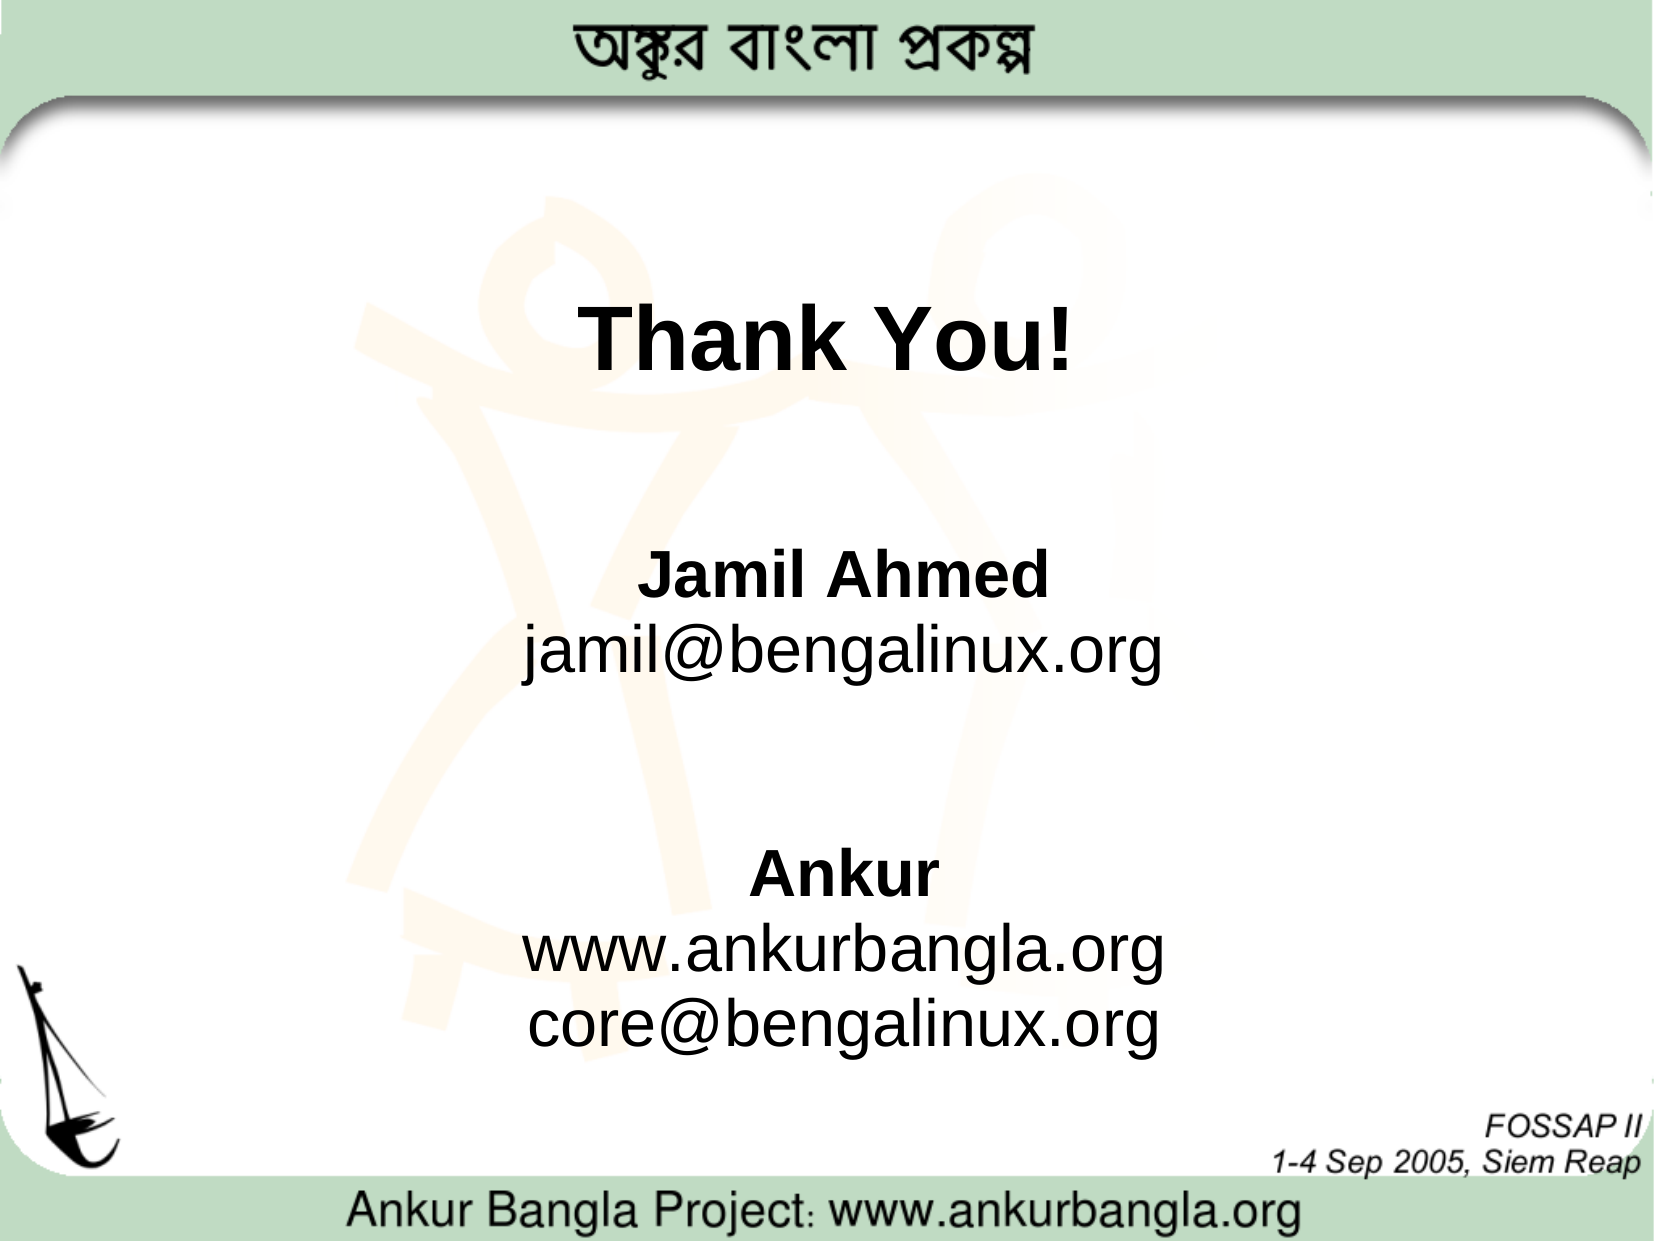

# Thank You!
Jamil Ahmed
jamil@bengalinux.org
Ankur
www.ankurbangla.org
core@bengalinux.org